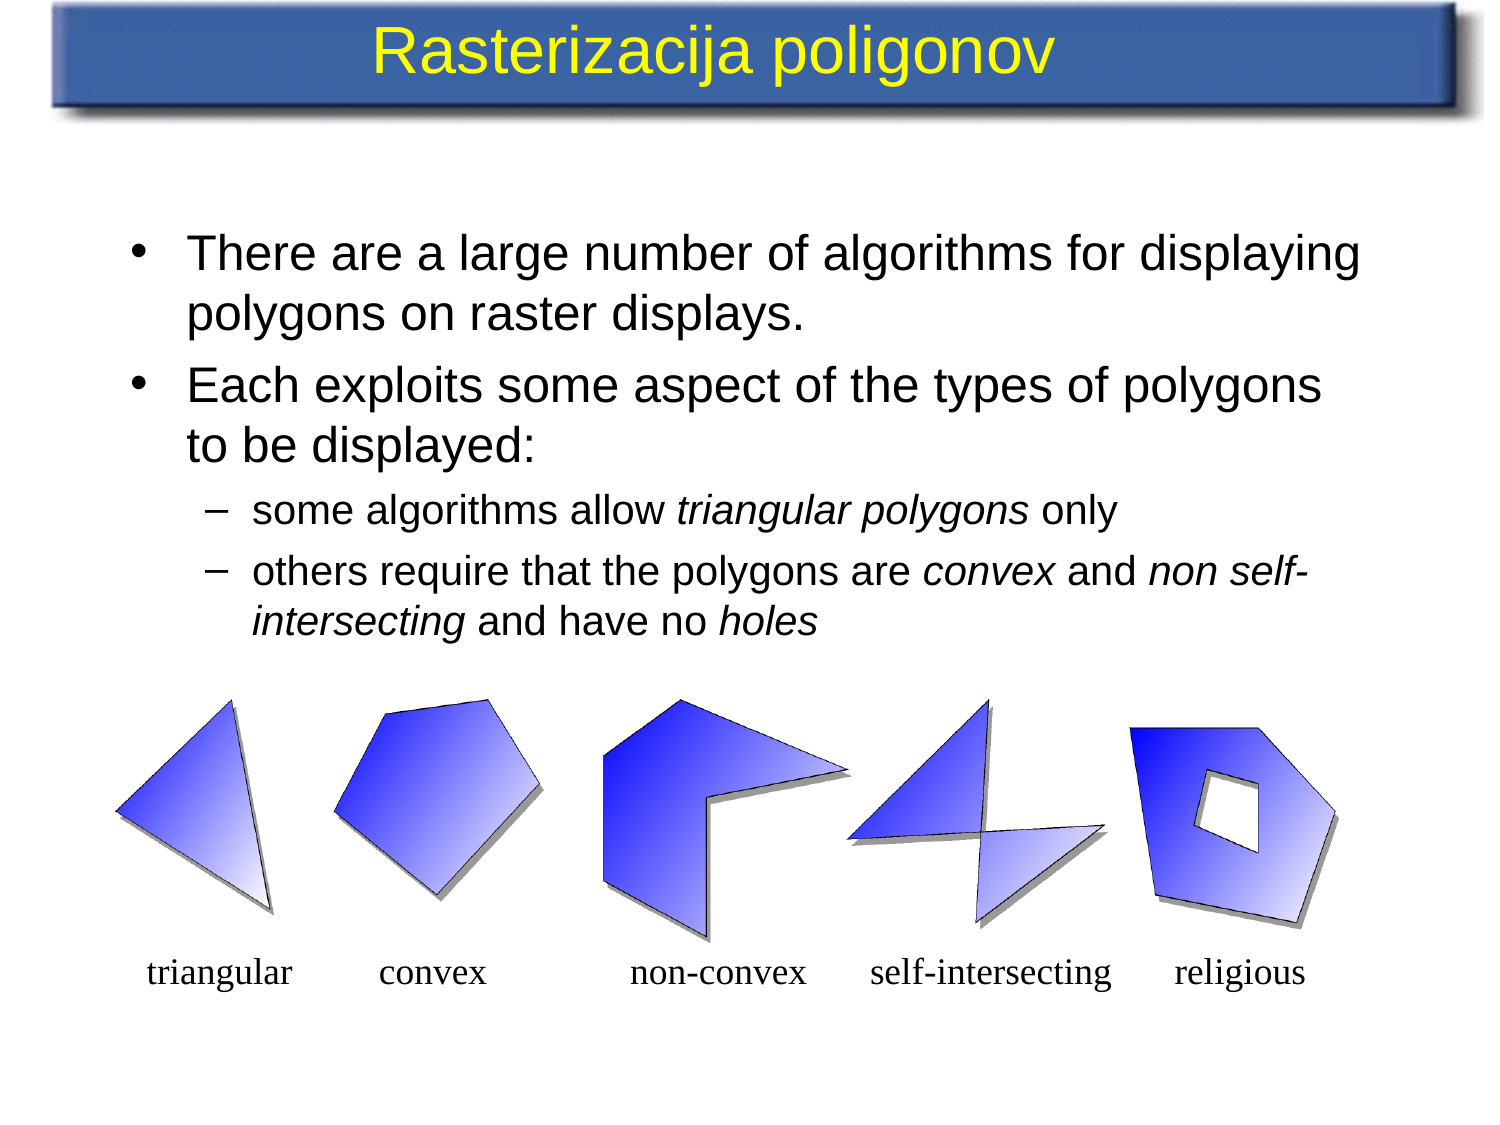

# Rasterizacija poligonov
There are a large number of algorithms for displaying polygons on raster displays.
Each exploits some aspect of the types of polygons to be displayed:
some algorithms allow triangular polygons only
others require that the polygons are convex and non self-intersecting and have no holes
triangular
convex
non-convex
self-intersecting
religious